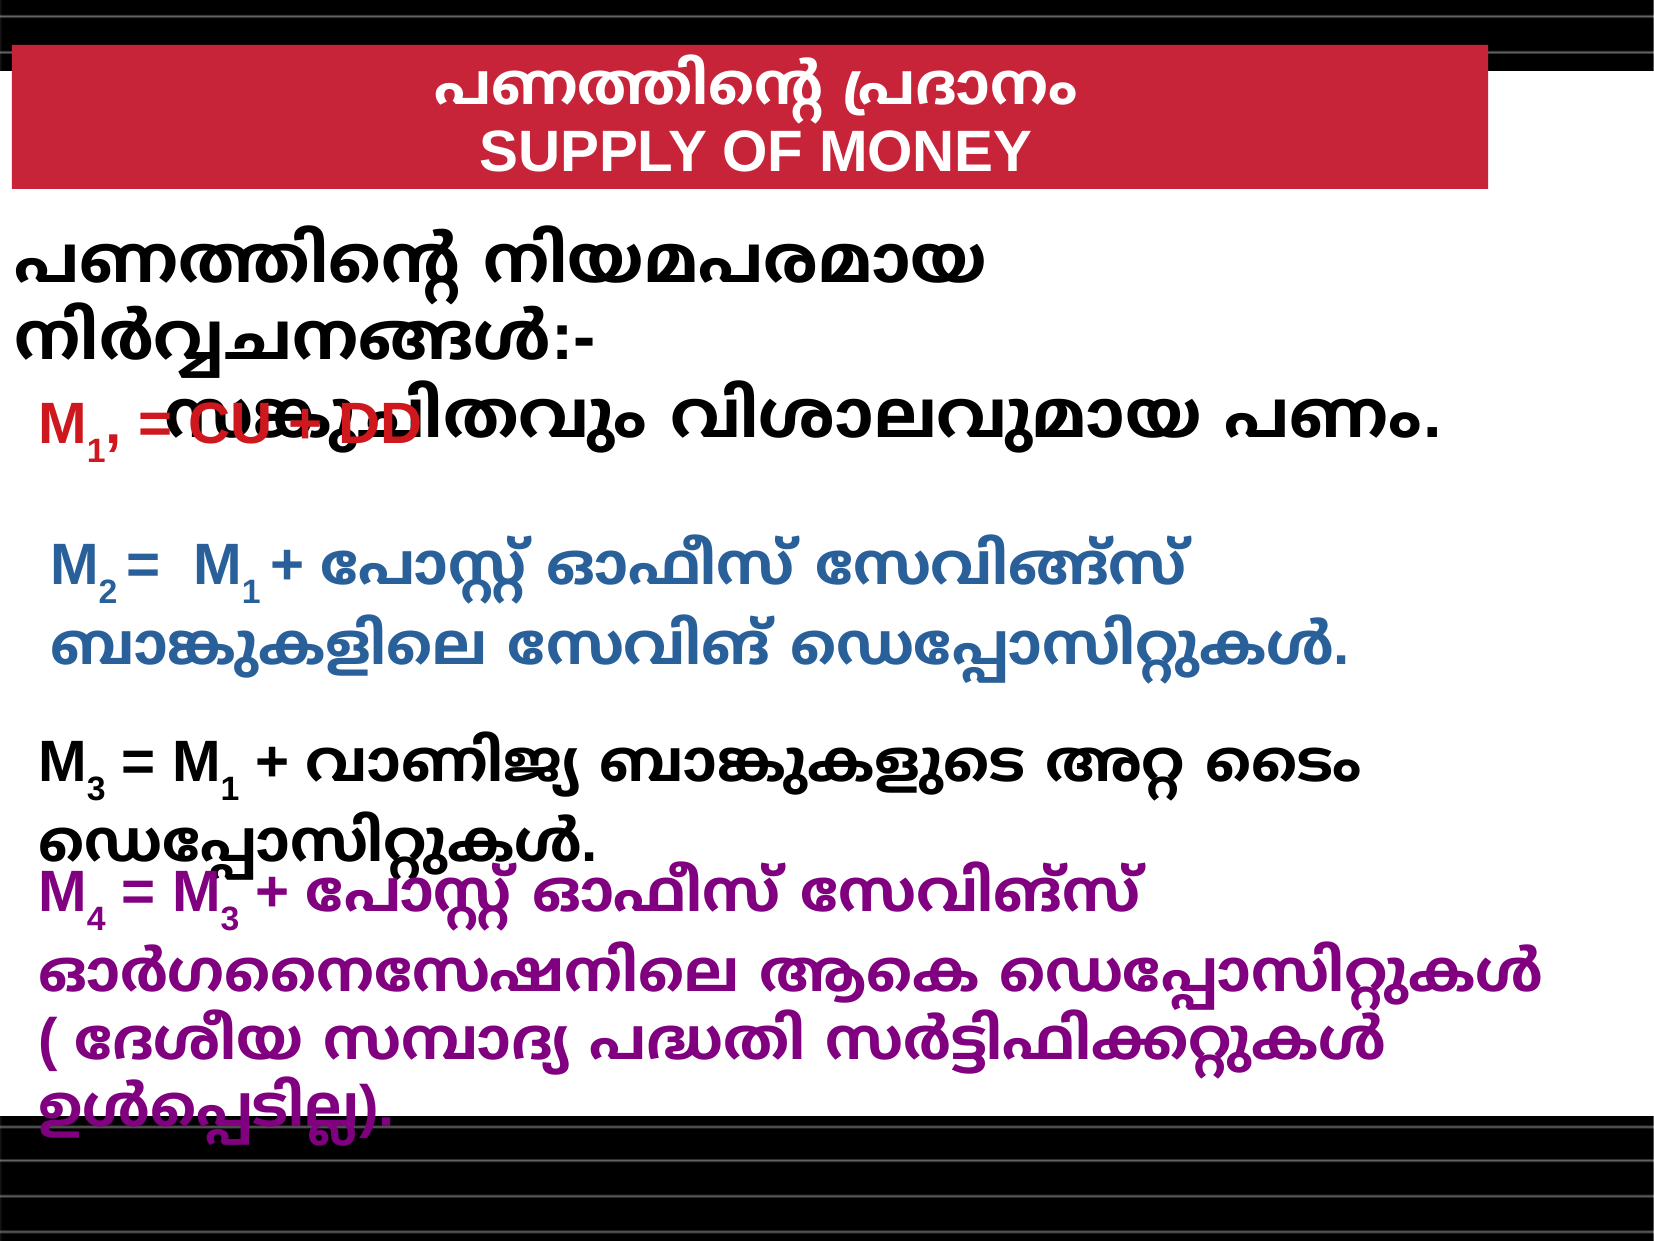

# പണത്തിന്റെ പ്രദാനം SUPPLY OF MONEY
പണത്തിന്റെ നിയമപരമായ നിർവ്വചനങ്ങൾ:-
സങ്കുചിതവും വിശാലവുമായ പണം.
M1, = CU + DD
M2 = M1 + പോസ്റ്റ് ഓഫീസ് സേവിങ്ങ്സ് ബാങ്കുകളിലെ സേവിങ് ഡെപ്പോസിറ്റുകൾ.
M3 = M1 + വാണിജ്യ ബാങ്കുകളുടെ അറ്റ ടൈം ഡെപ്പോസിറ്റുകൾ.
M4 = M3 + പോസ്റ്റ് ഓഫീസ് സേവിങ്സ് ഓർഗനൈസേഷനിലെ ആകെ ഡെപ്പോസിറ്റുകൾ ( ദേശീയ സമ്പാദ്യ പദ്ധതി സർട്ടിഫിക്കറ്റുകൾ ഉൾപ്പെടില്ല).